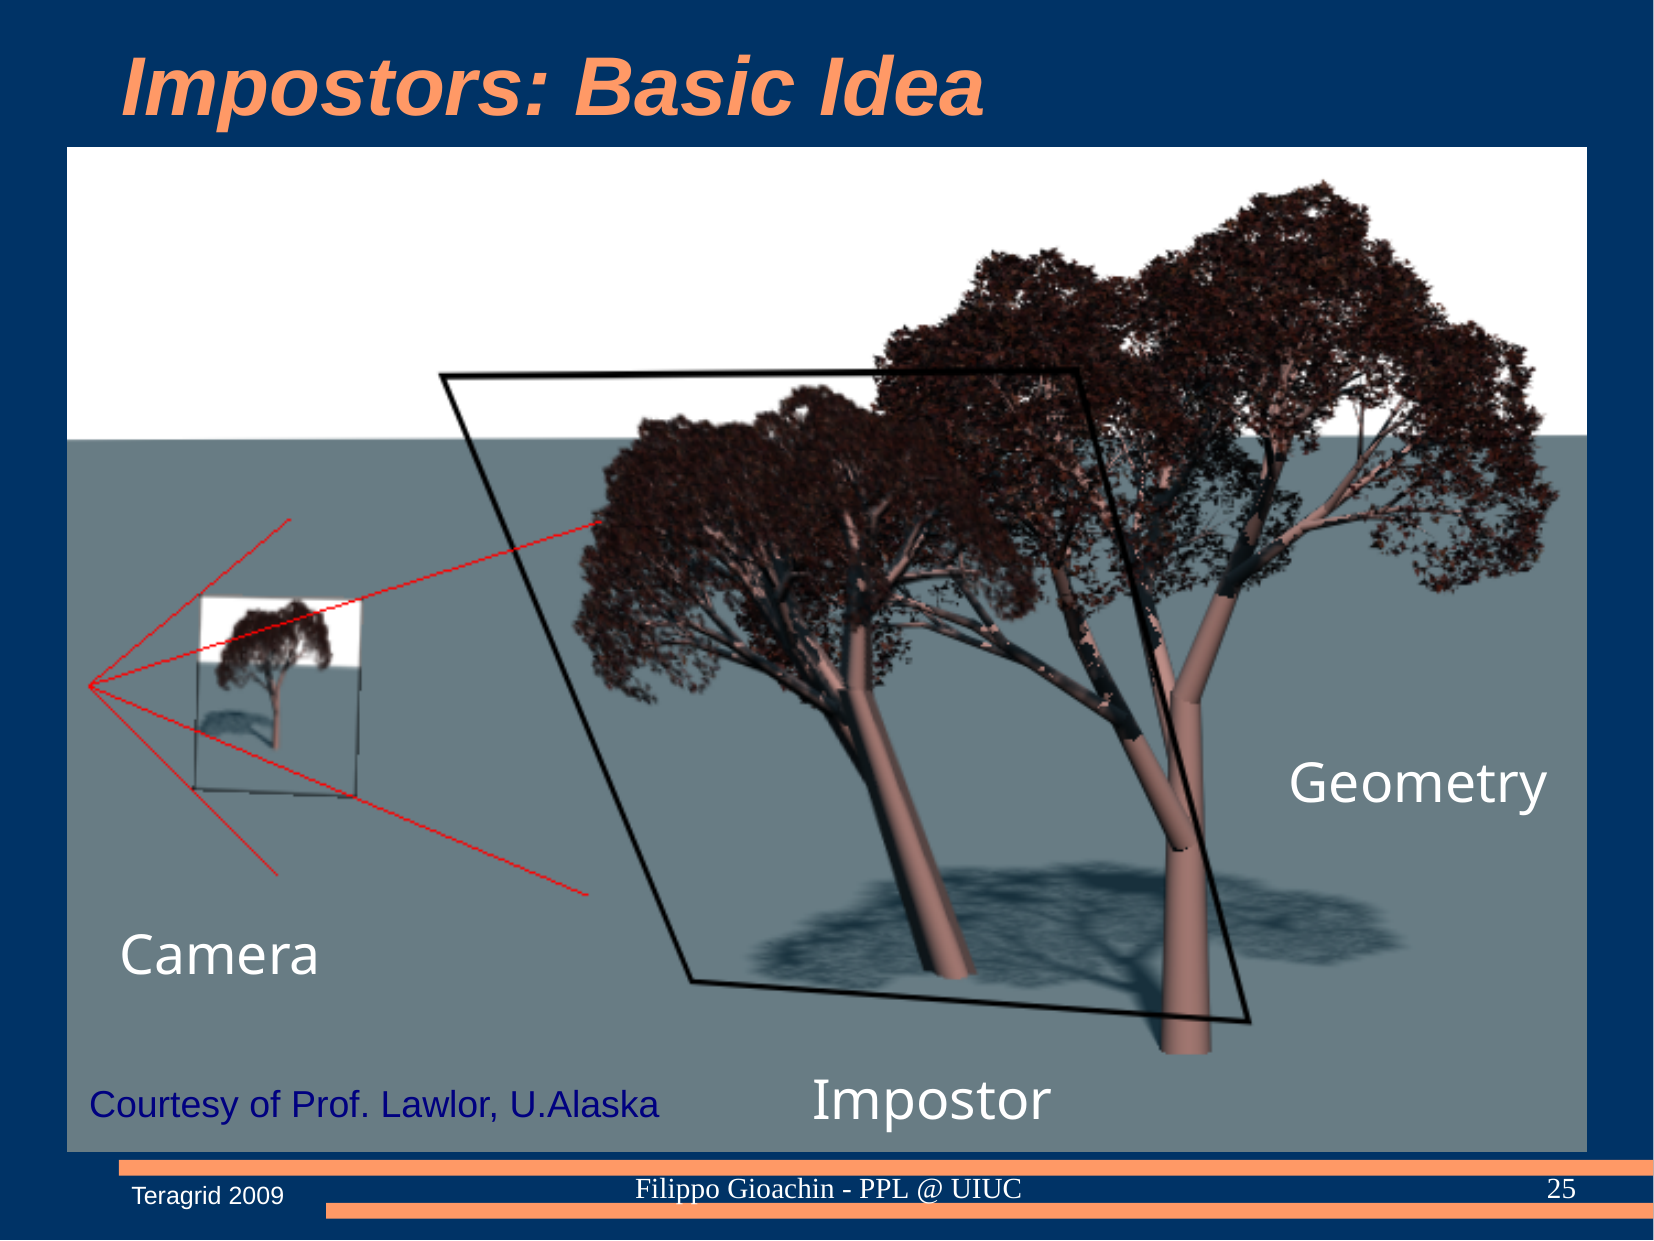

# Impostors: Basic Idea
Geometry
Camera
Impostor
Courtesy of Prof. Lawlor, U.Alaska
25
Filippo Gioachin - PPL @ UIUC